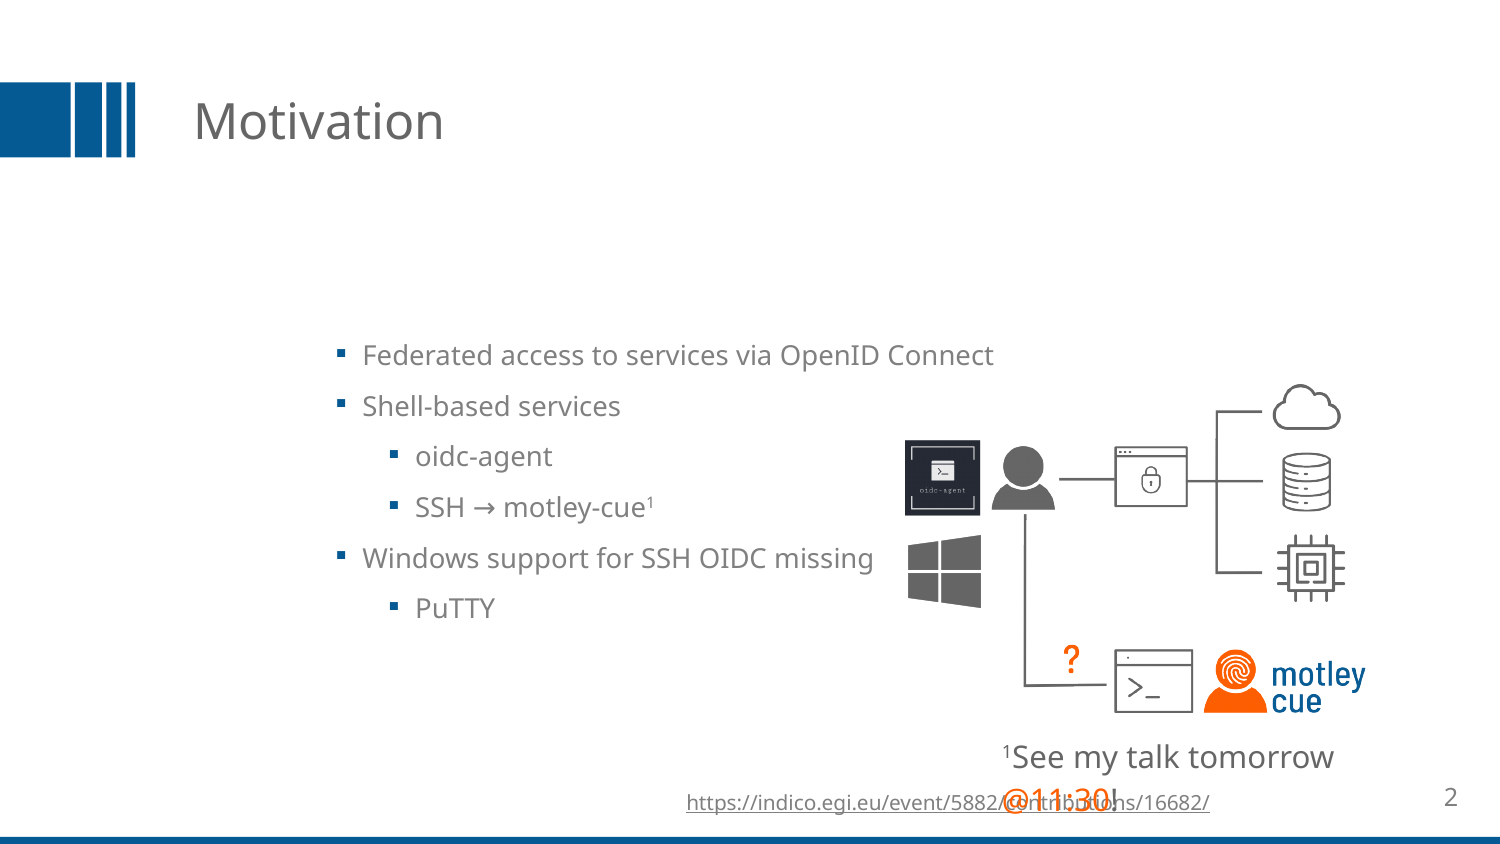

# Motivation
Federated access to services via OpenID Connect
Shell-based services
oidc-agent
SSH → motley-cue1
Windows support for SSH OIDC missing
PuTTY
1See my talk tomorrow @11:30!
2
https://indico.egi.eu/event/5882/contributions/16682/